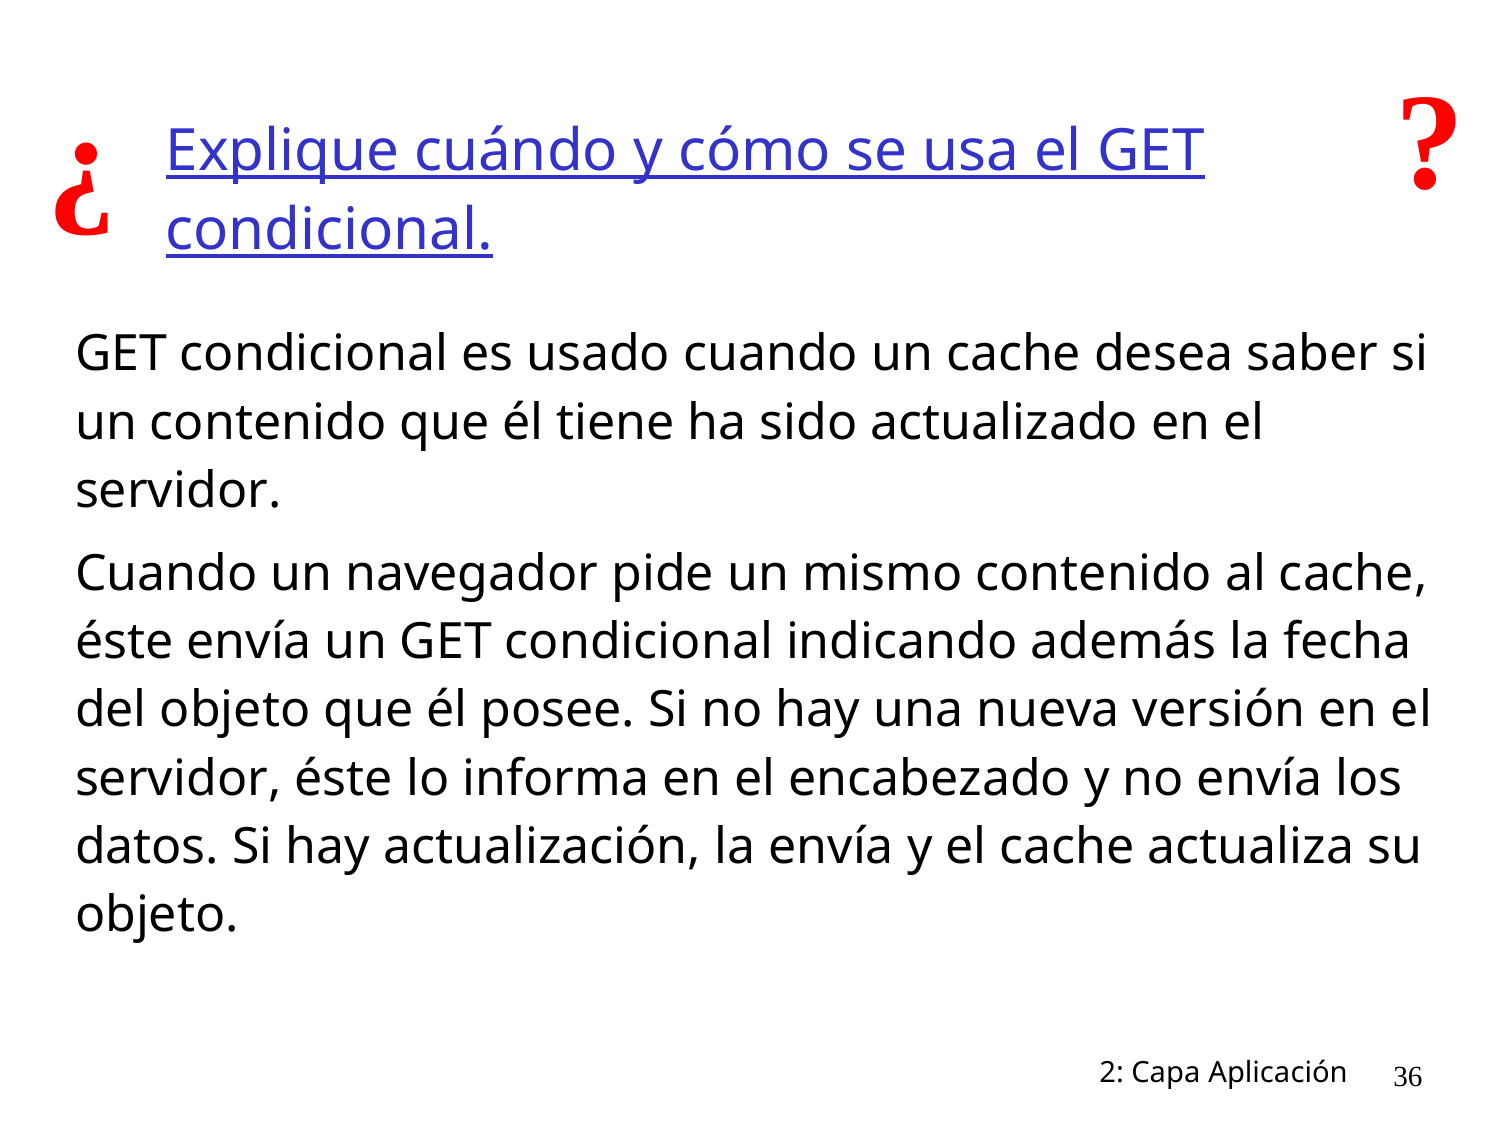

?
¿
# Explique cuándo y cómo se usa el GET condicional.
GET condicional es usado cuando un cache desea saber si un contenido que él tiene ha sido actualizado en el servidor.
Cuando un navegador pide un mismo contenido al cache, éste envía un GET condicional indicando además la fecha del objeto que él posee. Si no hay una nueva versión en el servidor, éste lo informa en el encabezado y no envía los datos. Si hay actualización, la envía y el cache actualiza su objeto.